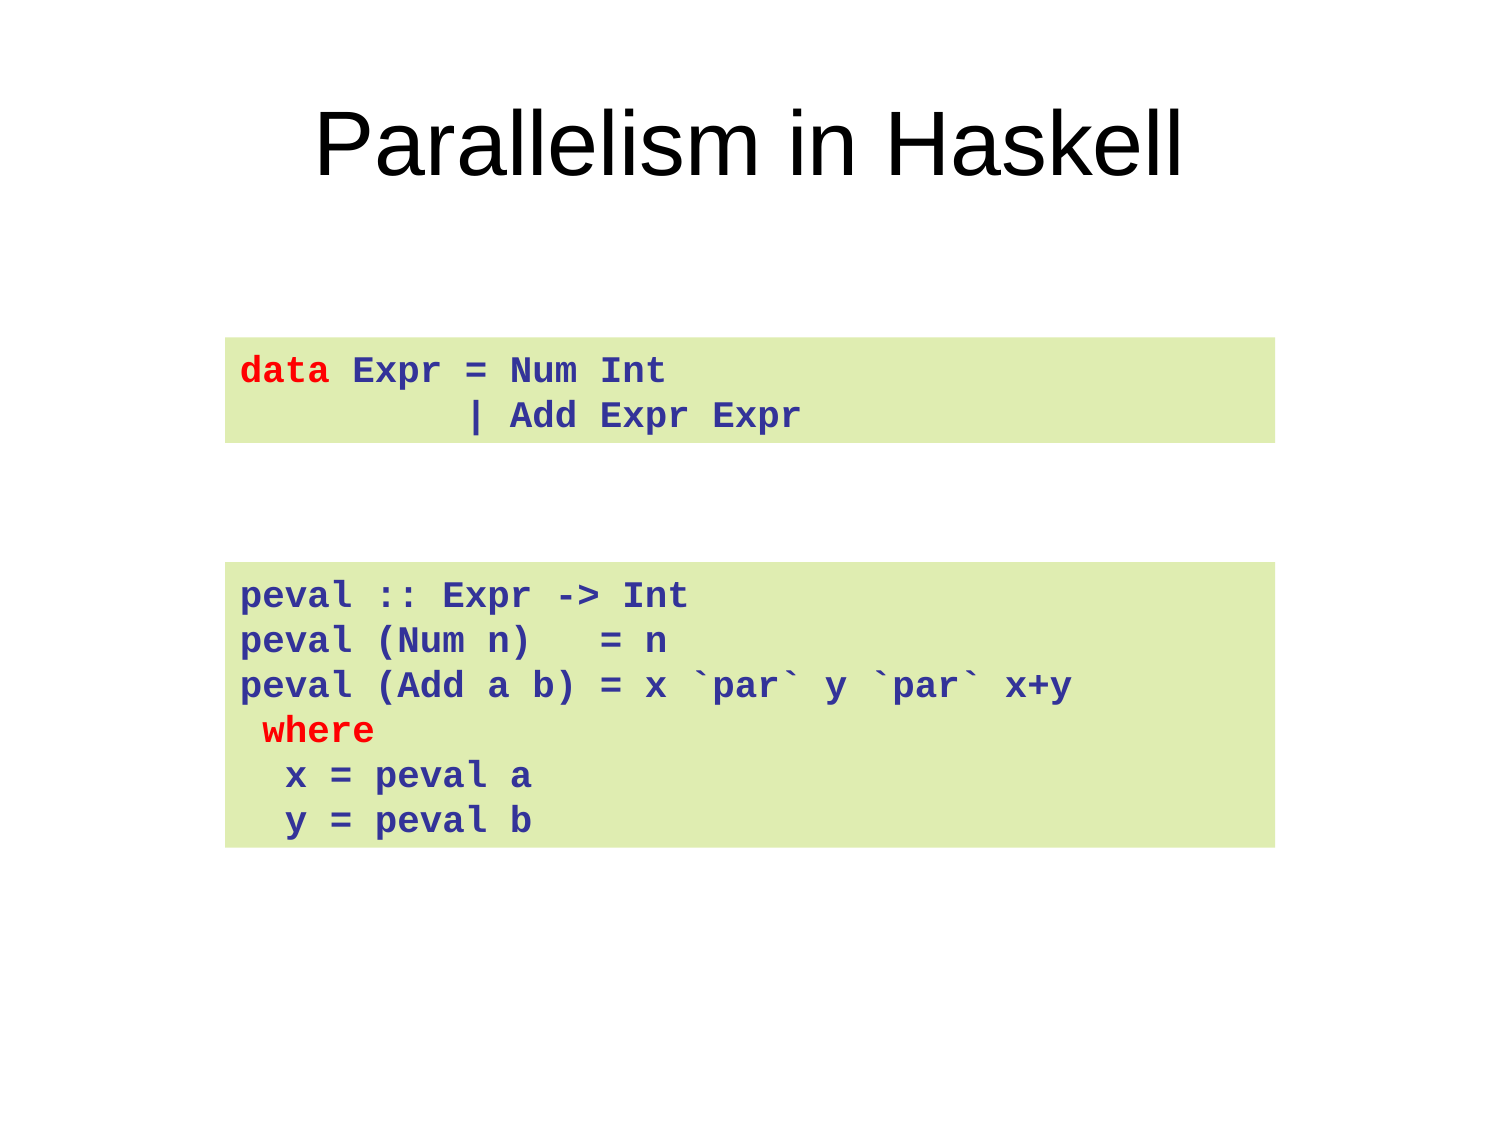

# Parallelism in Haskell
data Expr = Num Int
 | Add Expr Expr
peval :: Expr -> Int
peval (Num n) = n
peval (Add a b) = x `par` y `par` x+y
 where
 x = peval a
 y = peval b